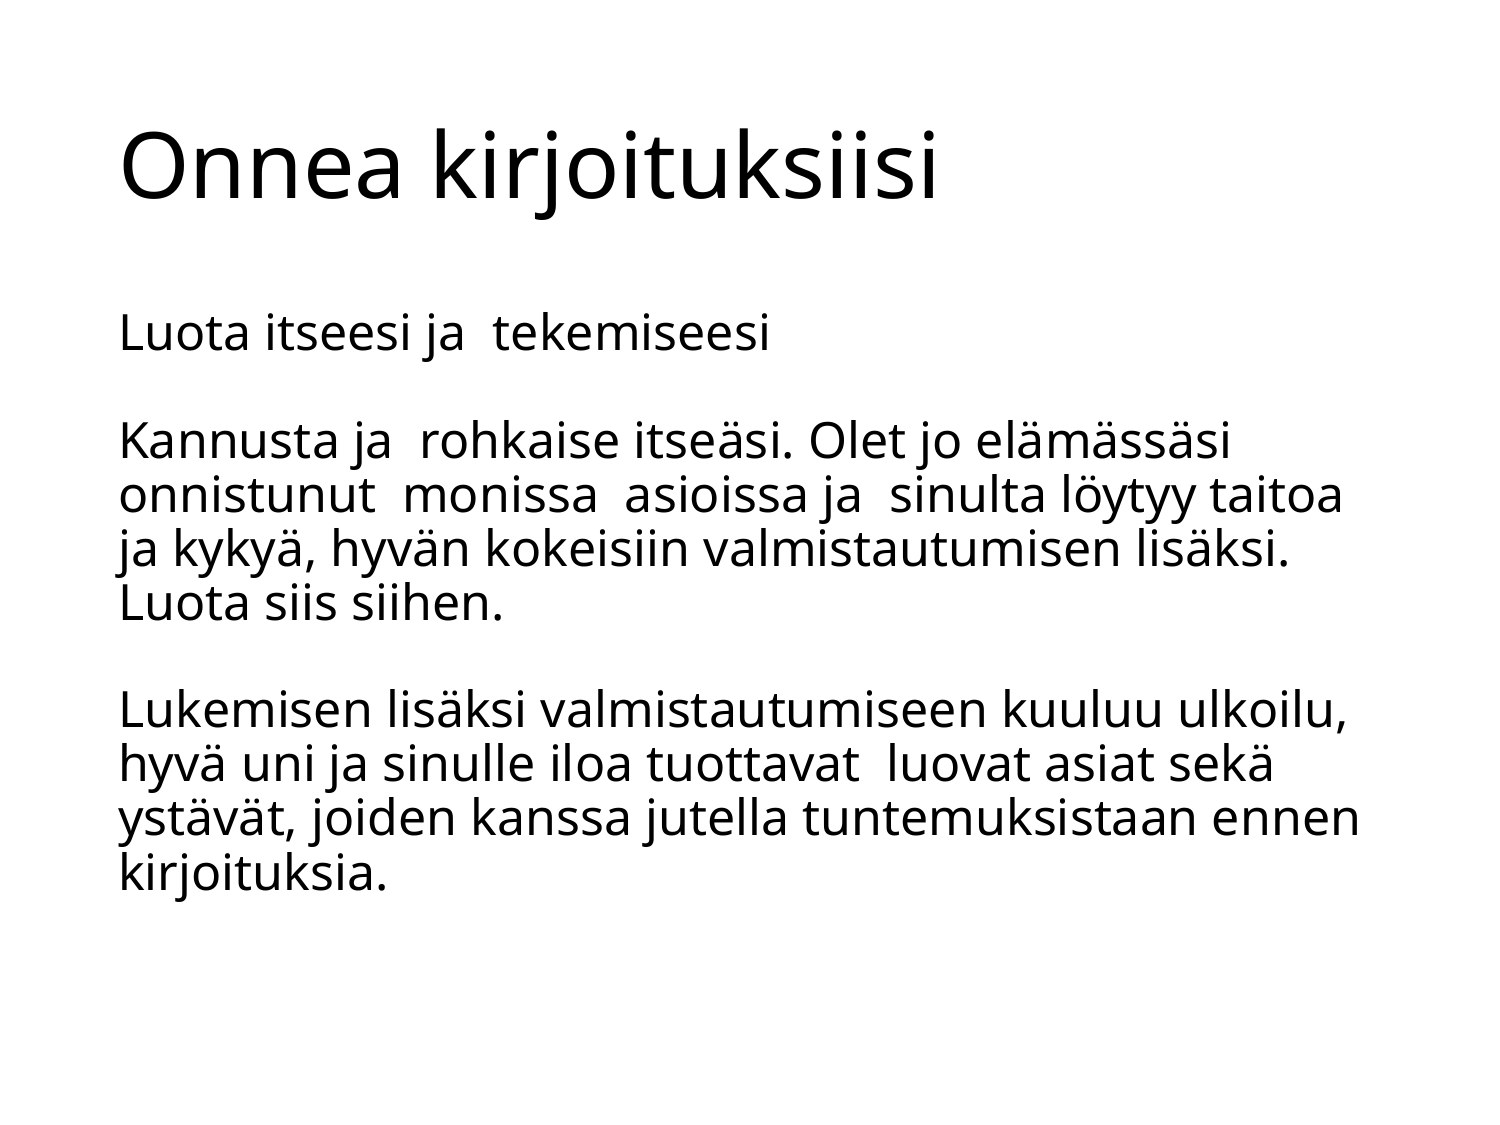

# Onnea kirjoituksiisi
Luota itseesi ja tekemiseesi
Kannusta ja rohkaise itseäsi. Olet jo elämässäsi onnistunut monissa asioissa ja sinulta löytyy taitoa ja kykyä, hyvän kokeisiin valmistautumisen lisäksi. Luota siis siihen.
Lukemisen lisäksi valmistautumiseen kuuluu ulkoilu, hyvä uni ja sinulle iloa tuottavat luovat asiat sekä ystävät, joiden kanssa jutella tuntemuksistaan ennen kirjoituksia.